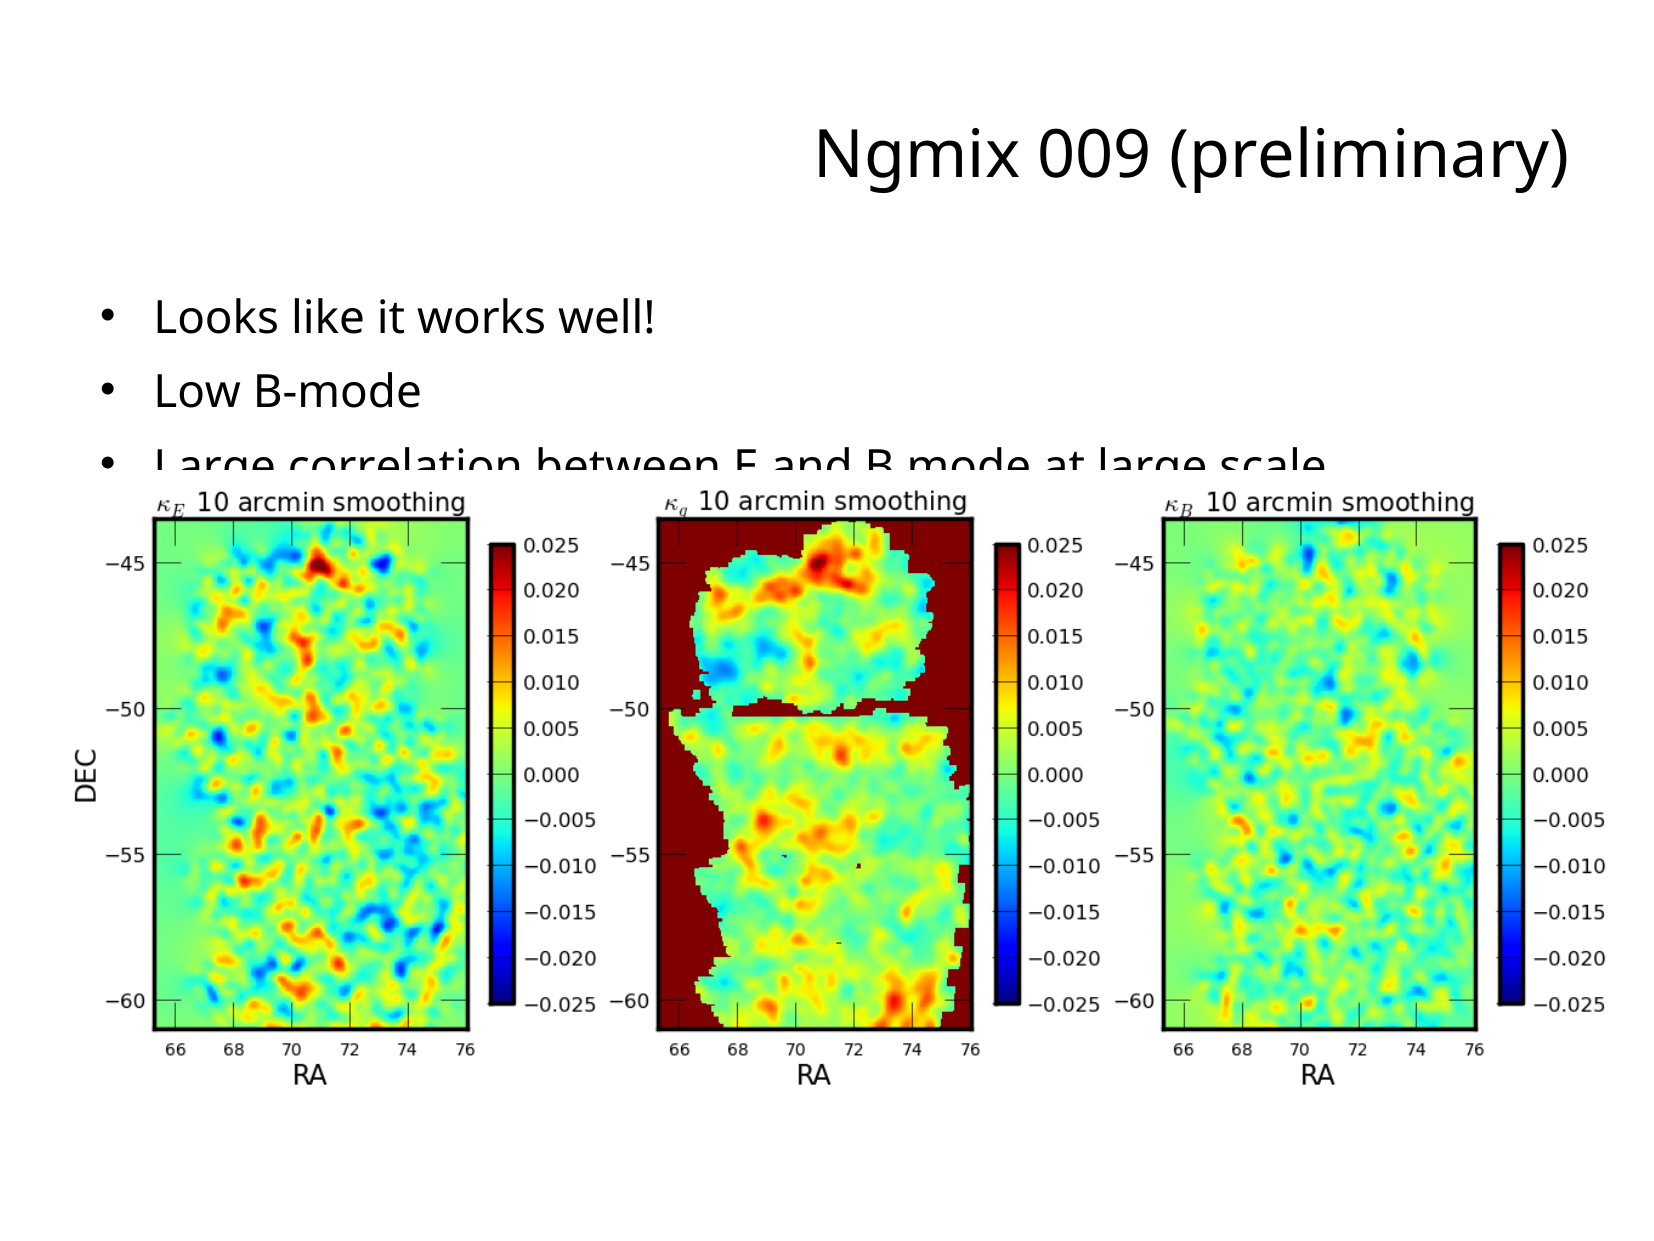

# Ngmix 009 (preliminary)
Looks like it works well!
Low B-mode
Large correlation between E and B mode at large scale